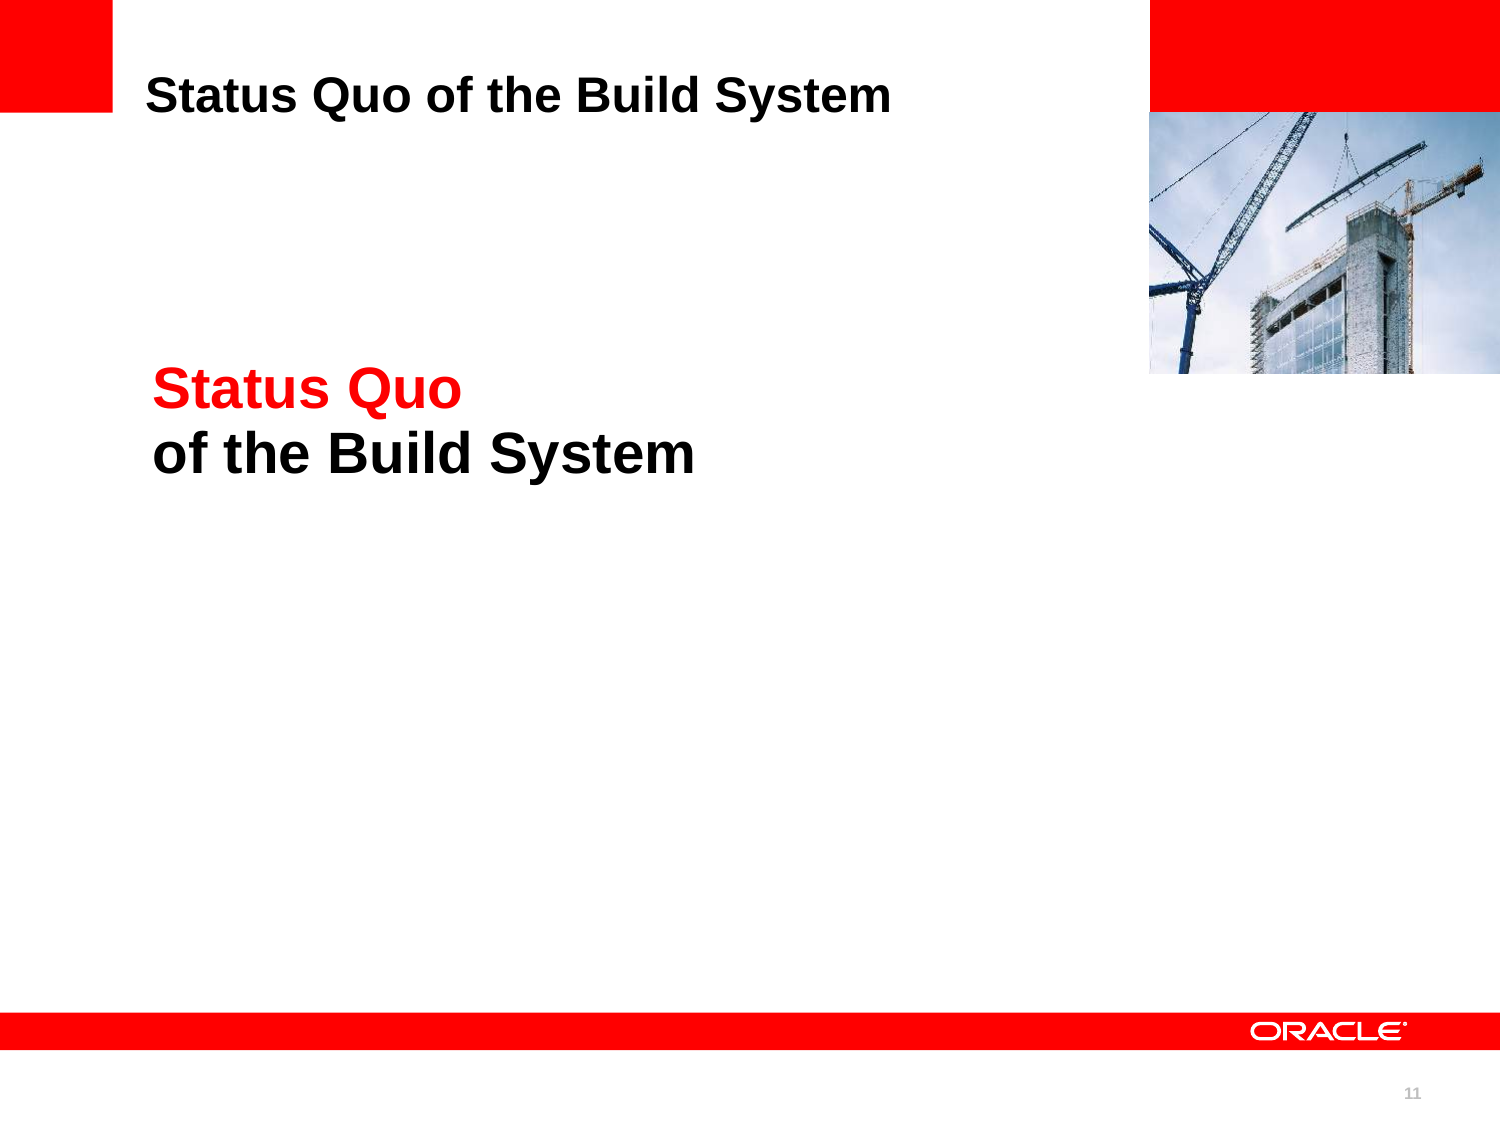

# Status Quo of the Build System
Status Quo
of the Build System